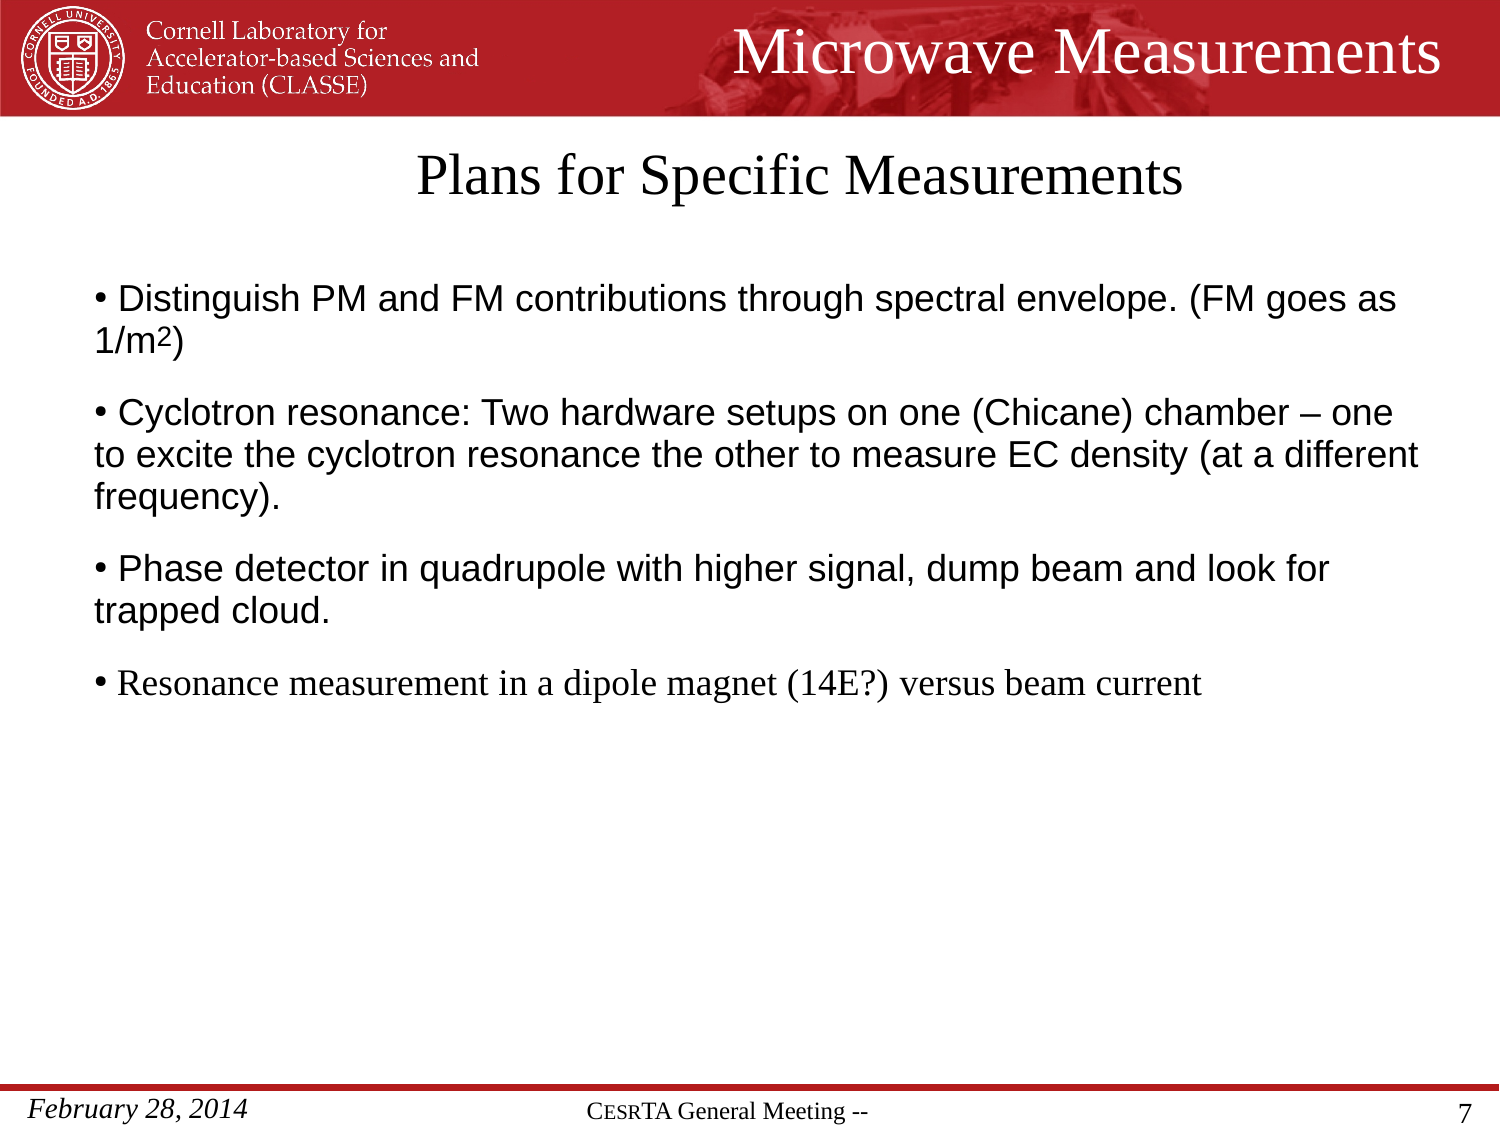

Microwave Measurements
#
Plans for Specific Measurements
 Distinguish PM and FM contributions through spectral envelope. (FM goes as 1/m2)
 Cyclotron resonance: Two hardware setups on one (Chicane) chamber – one to excite the cyclotron resonance the other to measure EC density (at a different frequency).
 Phase detector in quadrupole with higher signal, dump beam and look for trapped cloud.
 Resonance measurement in a dipole magnet (14E?) versus beam current
January 3, 2014